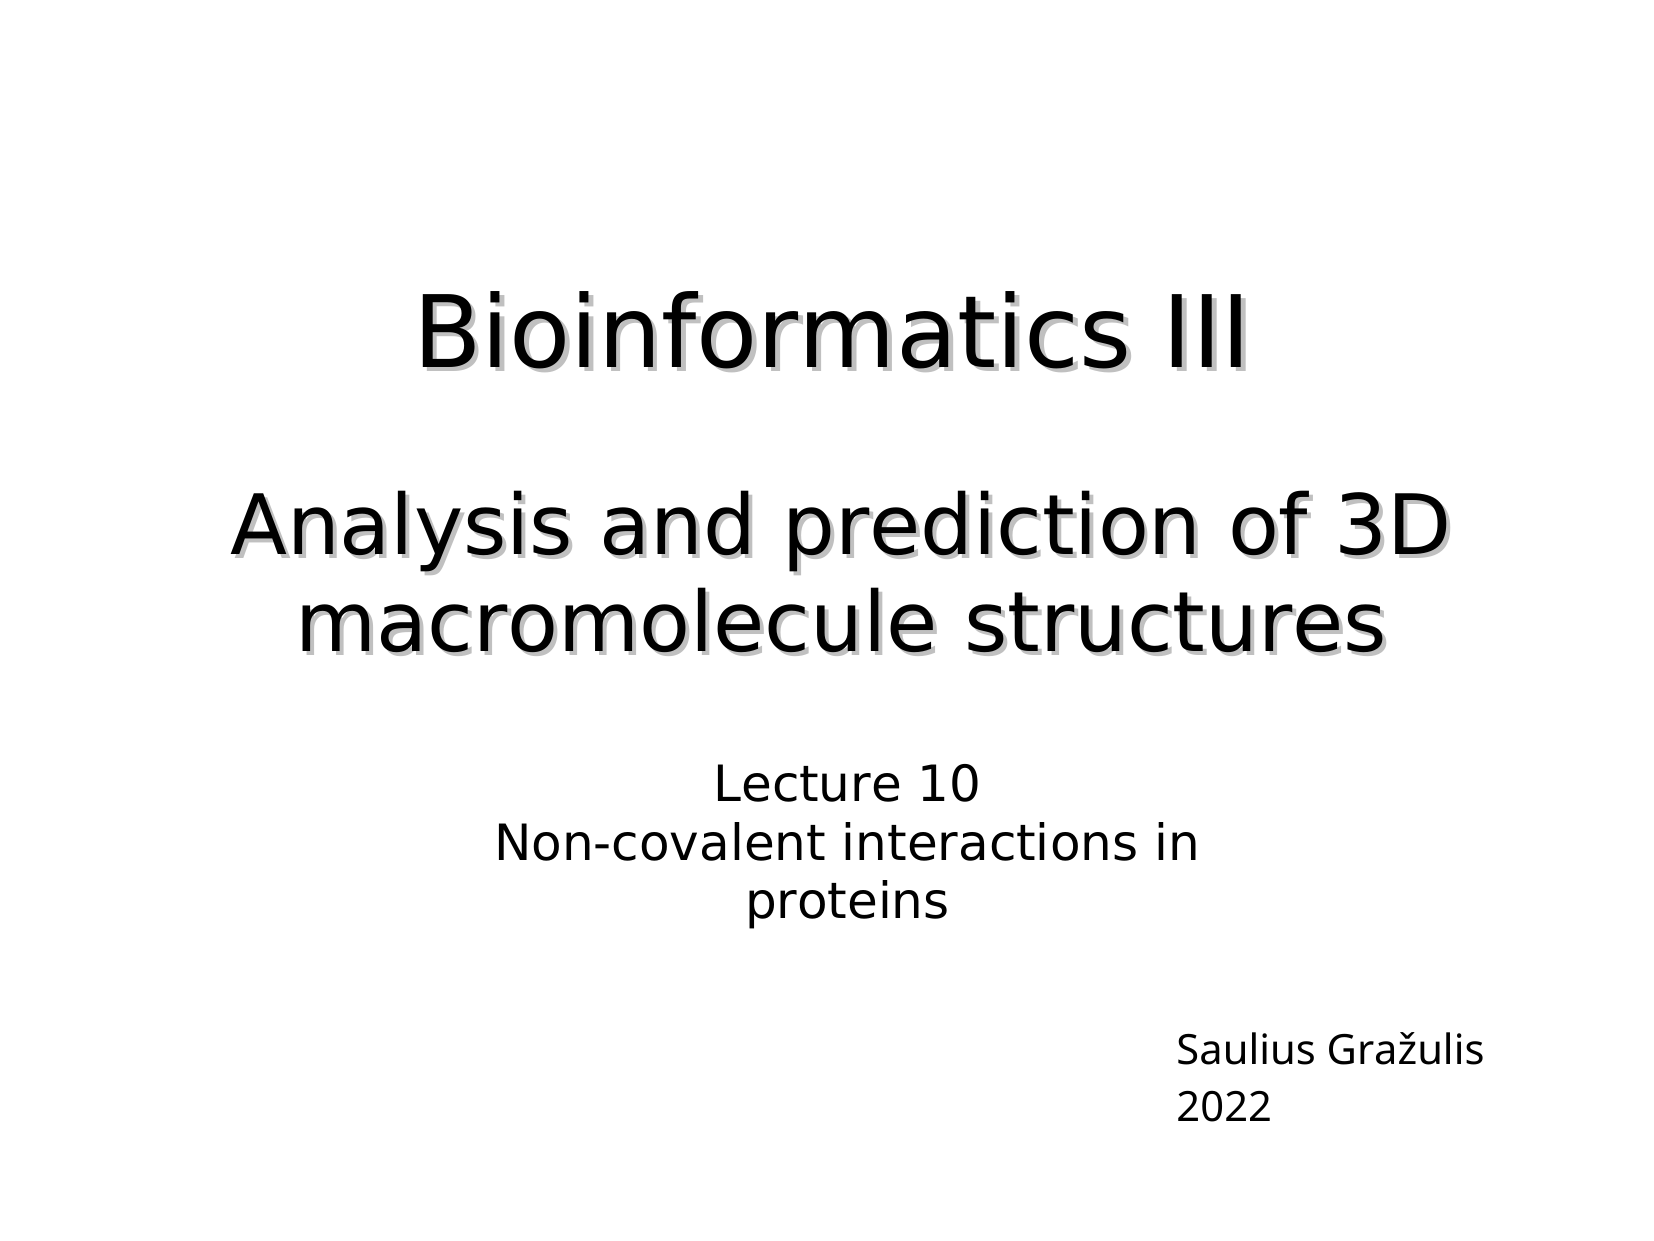

# Bioinformatics III
Analysis and prediction of 3D macromolecule structures
Lecture 10
Non-covalent interactions in proteins
Saulius Gražulis
2022